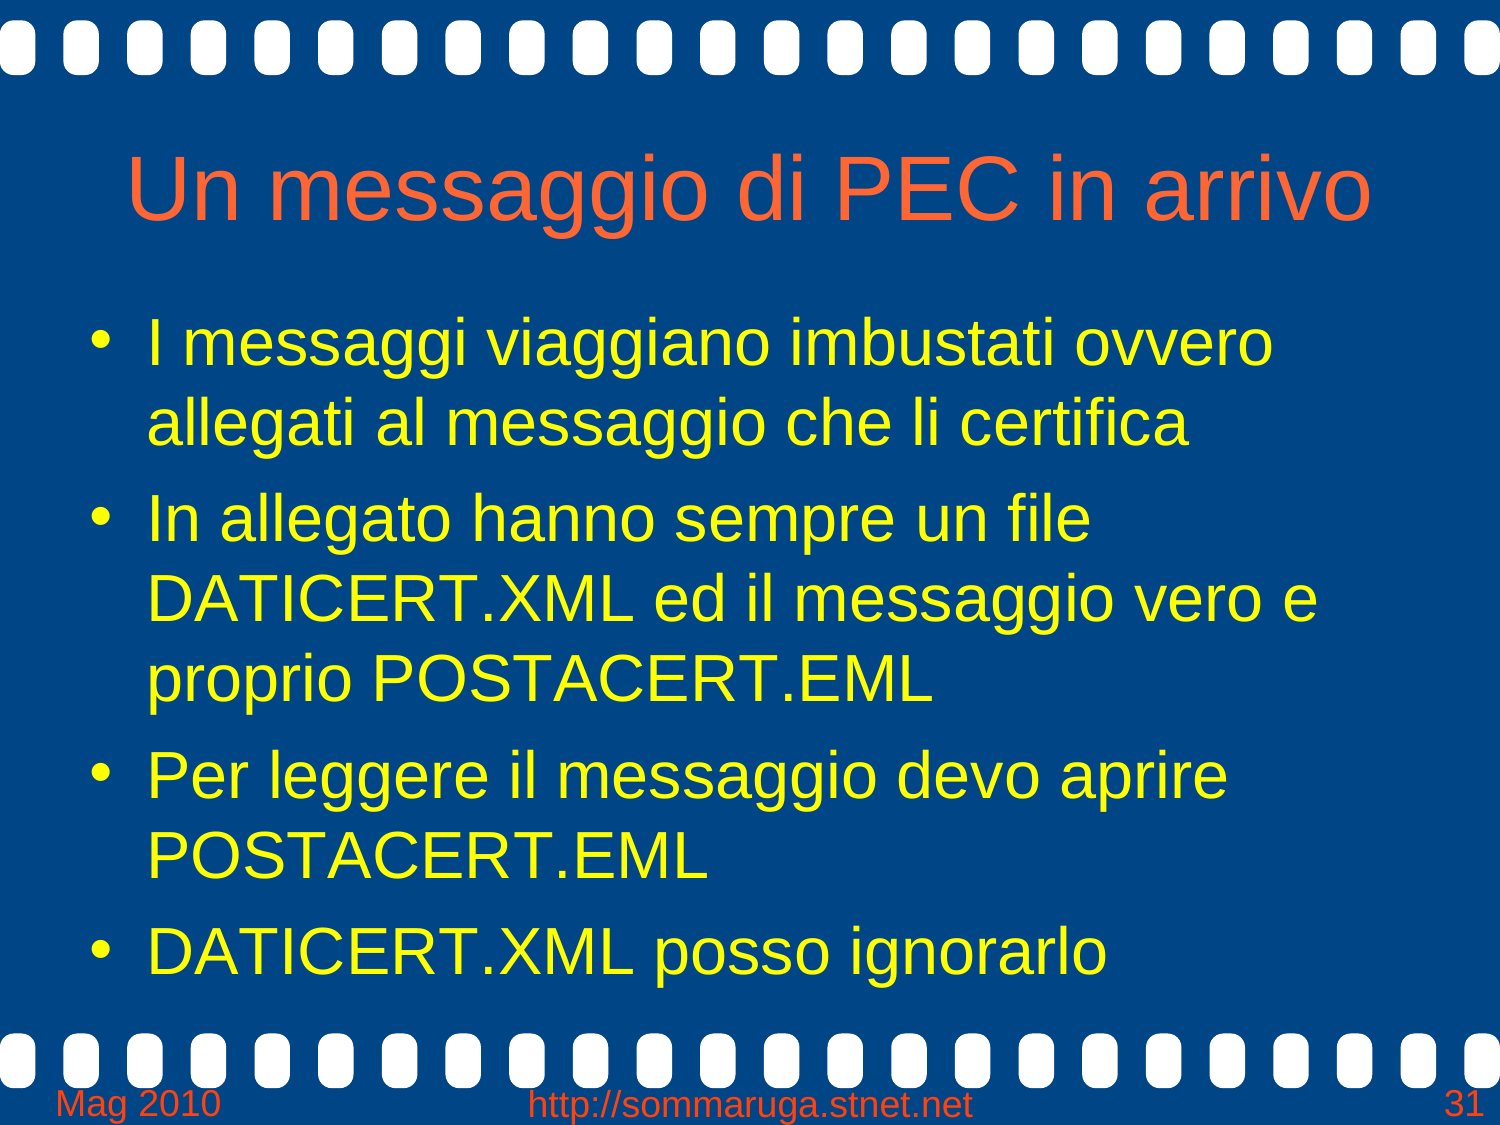

# Un messaggio di PEC in arrivo
I messaggi viaggiano imbustati ovvero allegati al messaggio che li certifica
In allegato hanno sempre un file DATICERT.XML ed il messaggio vero e proprio POSTACERT.EML
Per leggere il messaggio devo aprire POSTACERT.EML
DATICERT.XML posso ignorarlo